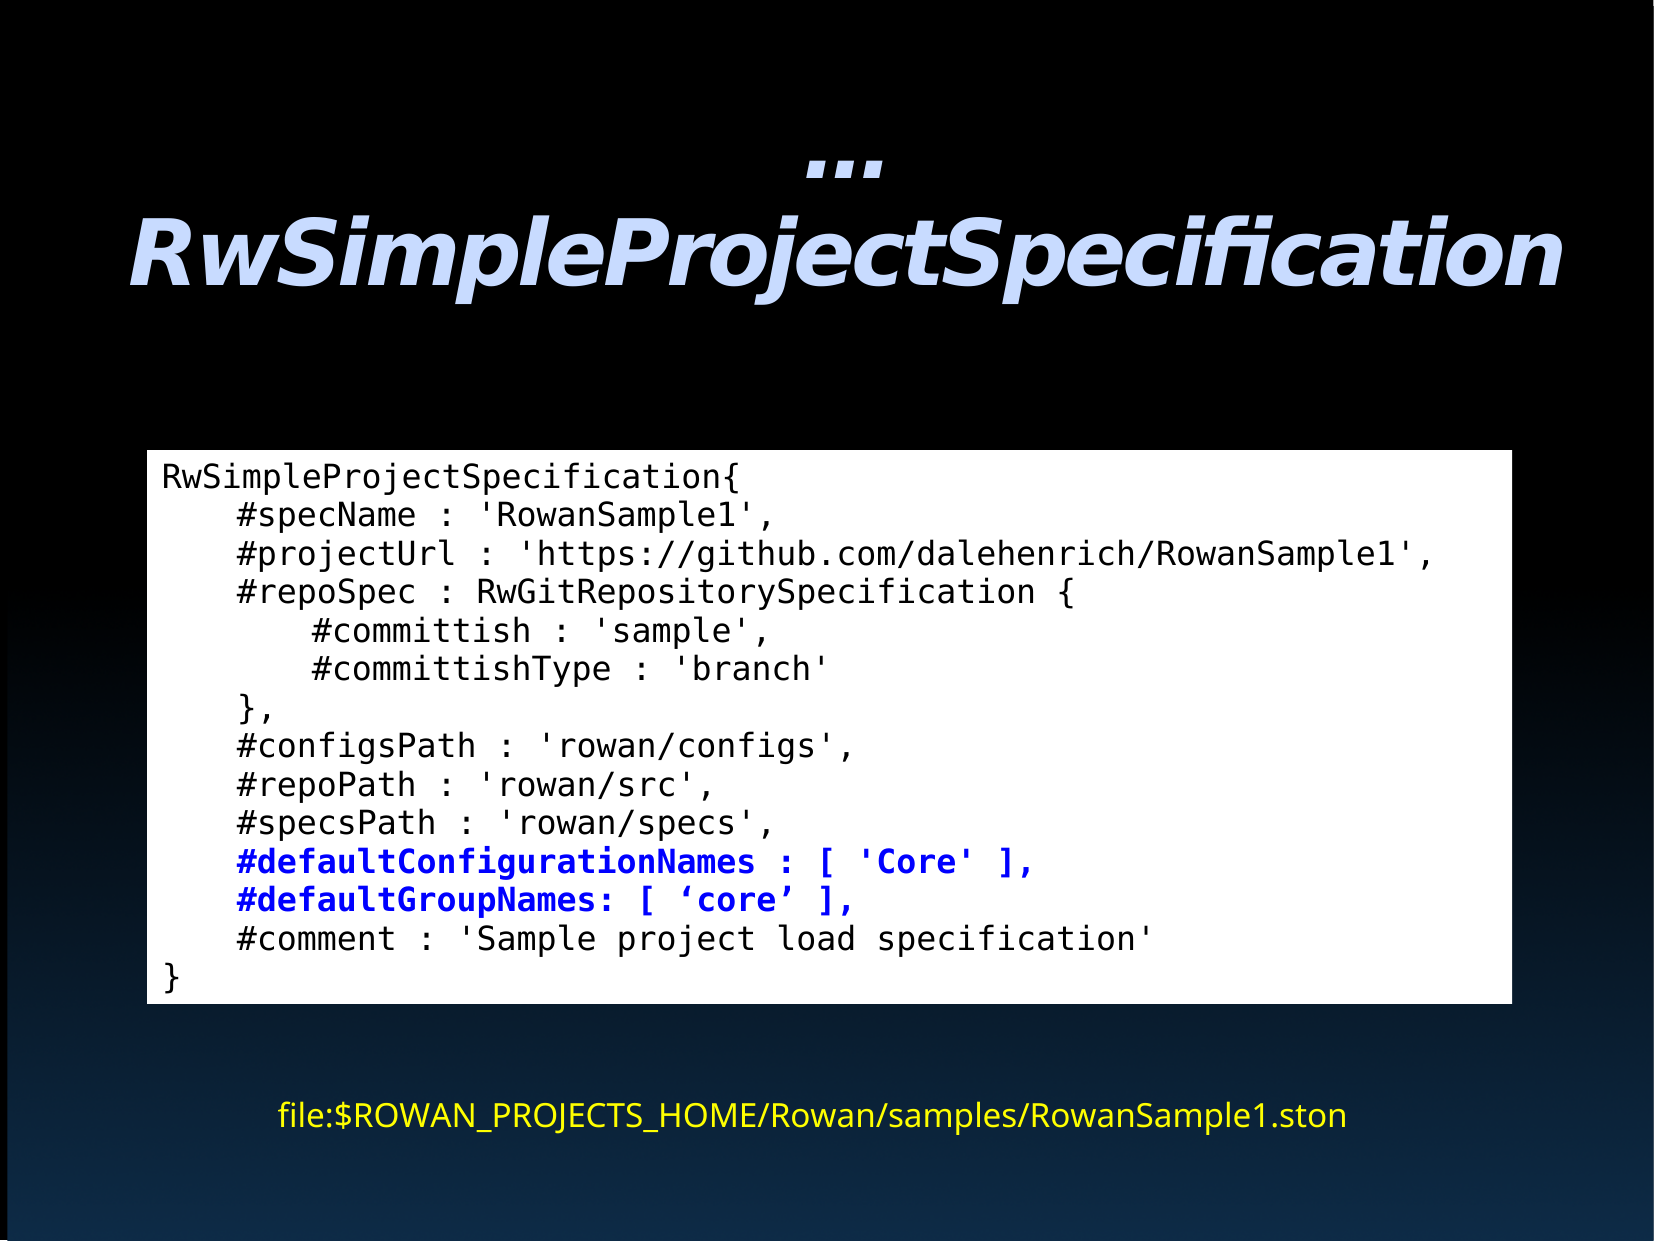

# … RwSimpleProjectSpecification
RwSimpleProjectSpecification{
	#specName : 'RowanSample1',
	#projectUrl : 'https://github.com/dalehenrich/RowanSample1',
	#repoSpec : RwGitRepositorySpecification {
		#committish : 'sample',
		#committishType : 'branch'
	},
	#configsPath : 'rowan/configs',
	#repoPath : 'rowan/src',
	#specsPath : 'rowan/specs',
	#defaultConfigurationNames : [ 'Core' ],
	#defaultGroupNames: [ ‘core’ ],
	#comment : 'Sample project load specification'
}
file:$ROWAN_PROJECTS_HOME/Rowan/samples/RowanSample1.ston